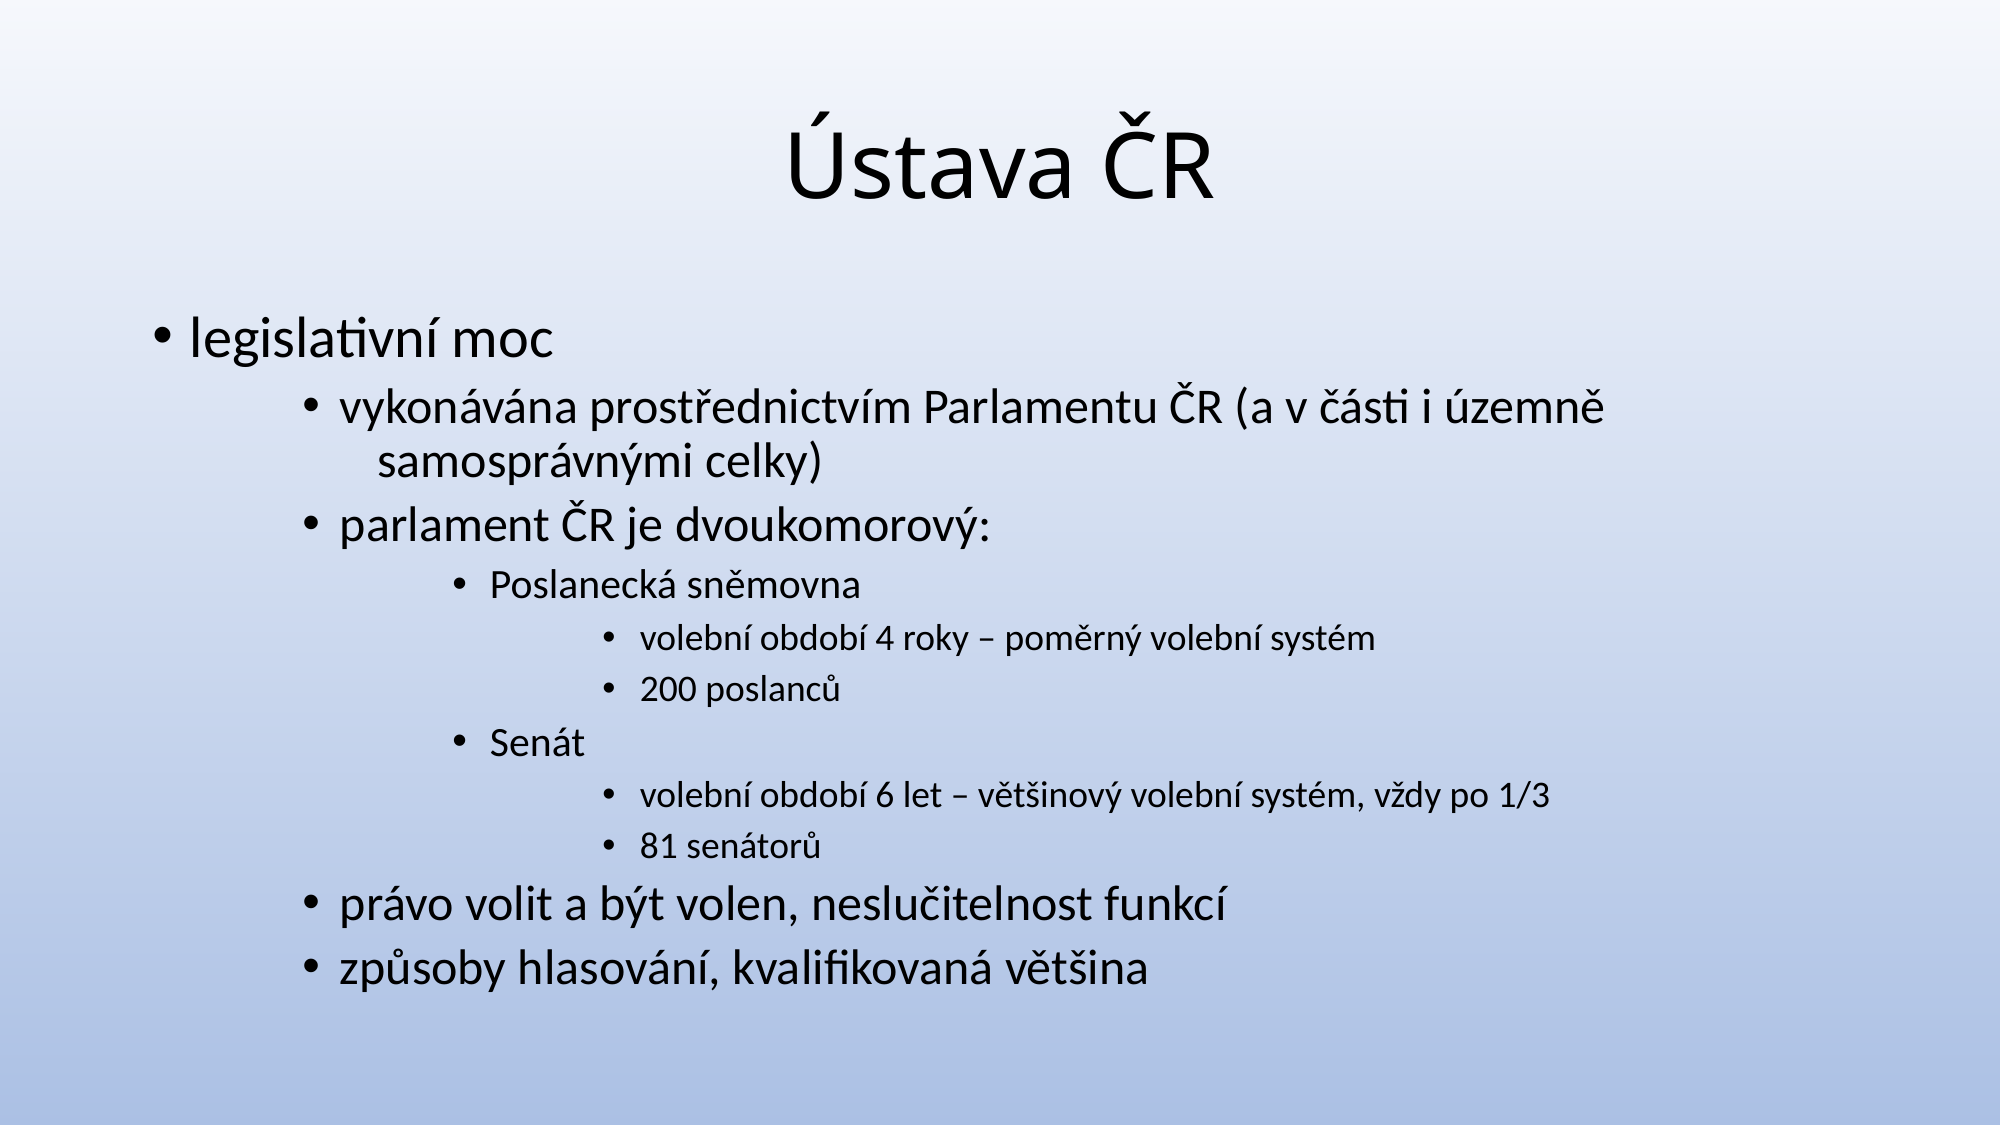

# Ústava ČR
legislativní moc
vykonávána prostřednictvím Parlamentu ČR (a v části i územně samosprávnými celky)
parlament ČR je dvoukomorový:
Poslanecká sněmovna
volební období 4 roky – poměrný volební systém
200 poslanců
Senát
volební období 6 let – většinový volební systém, vždy po 1/3
81 senátorů
právo volit a být volen, neslučitelnost funkcí
způsoby hlasování, kvalifikovaná většina